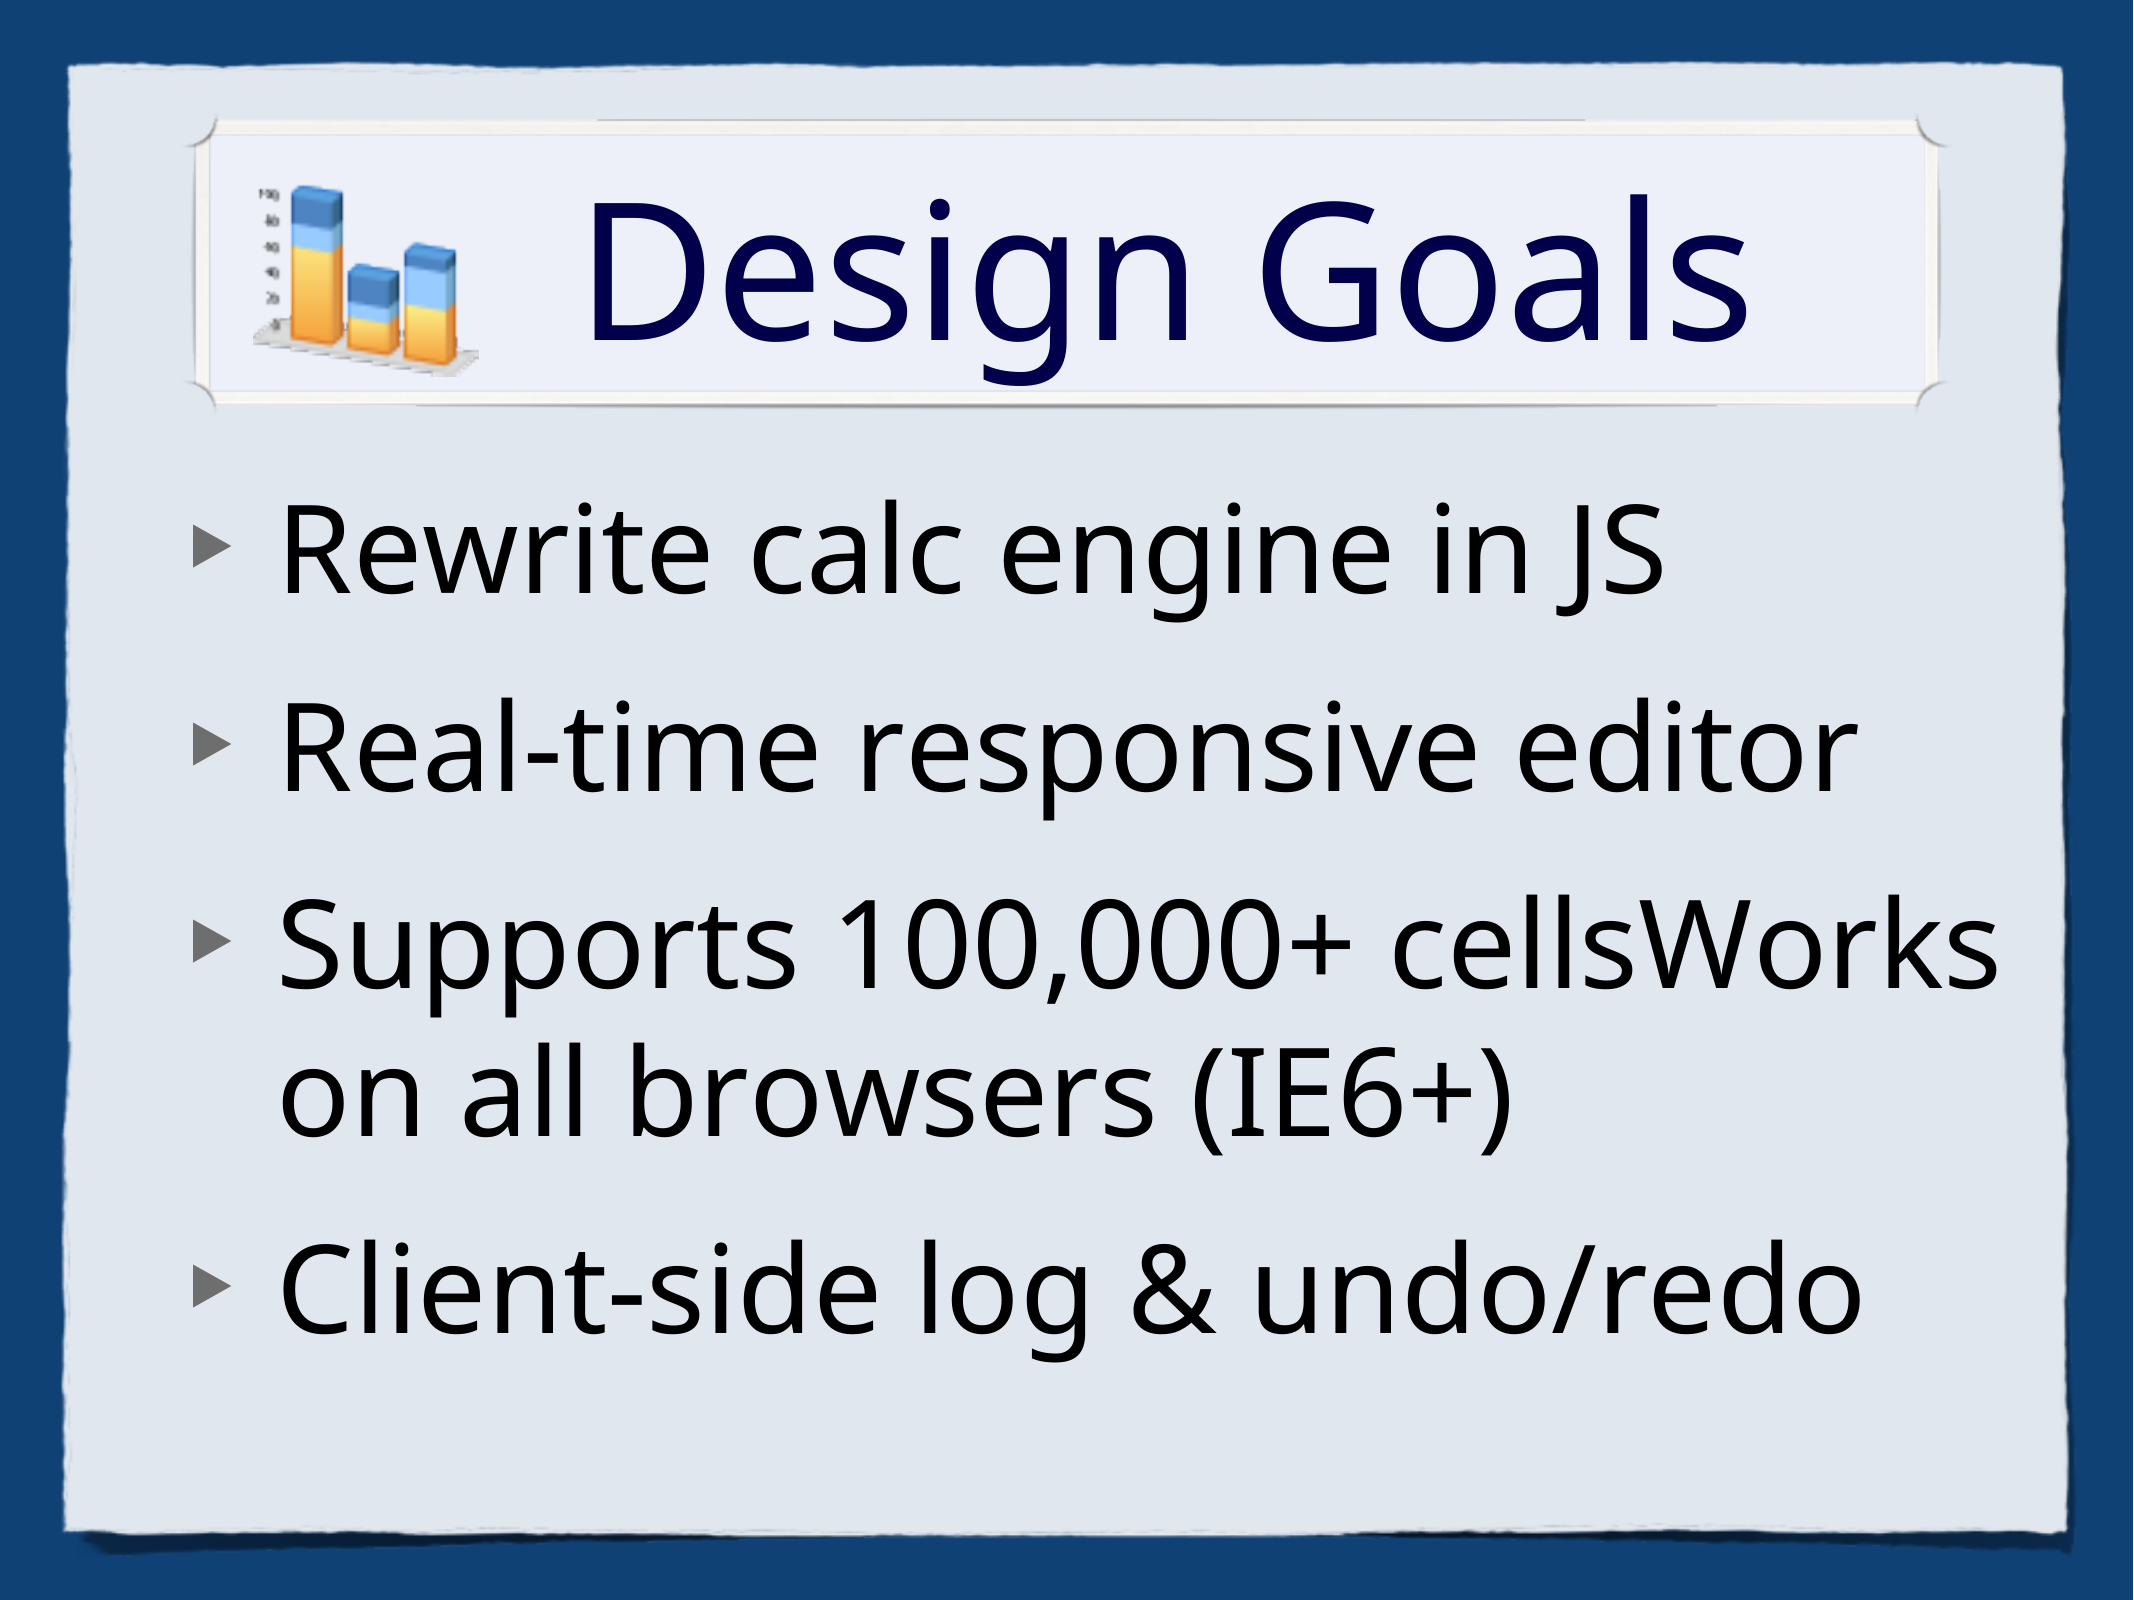

Design Goals
Rewrite calc engine in JS
Real-time responsive editor
Supports 100,000+ cellsWorks on all browsers (IE6+)
Client-side log & undo/redo